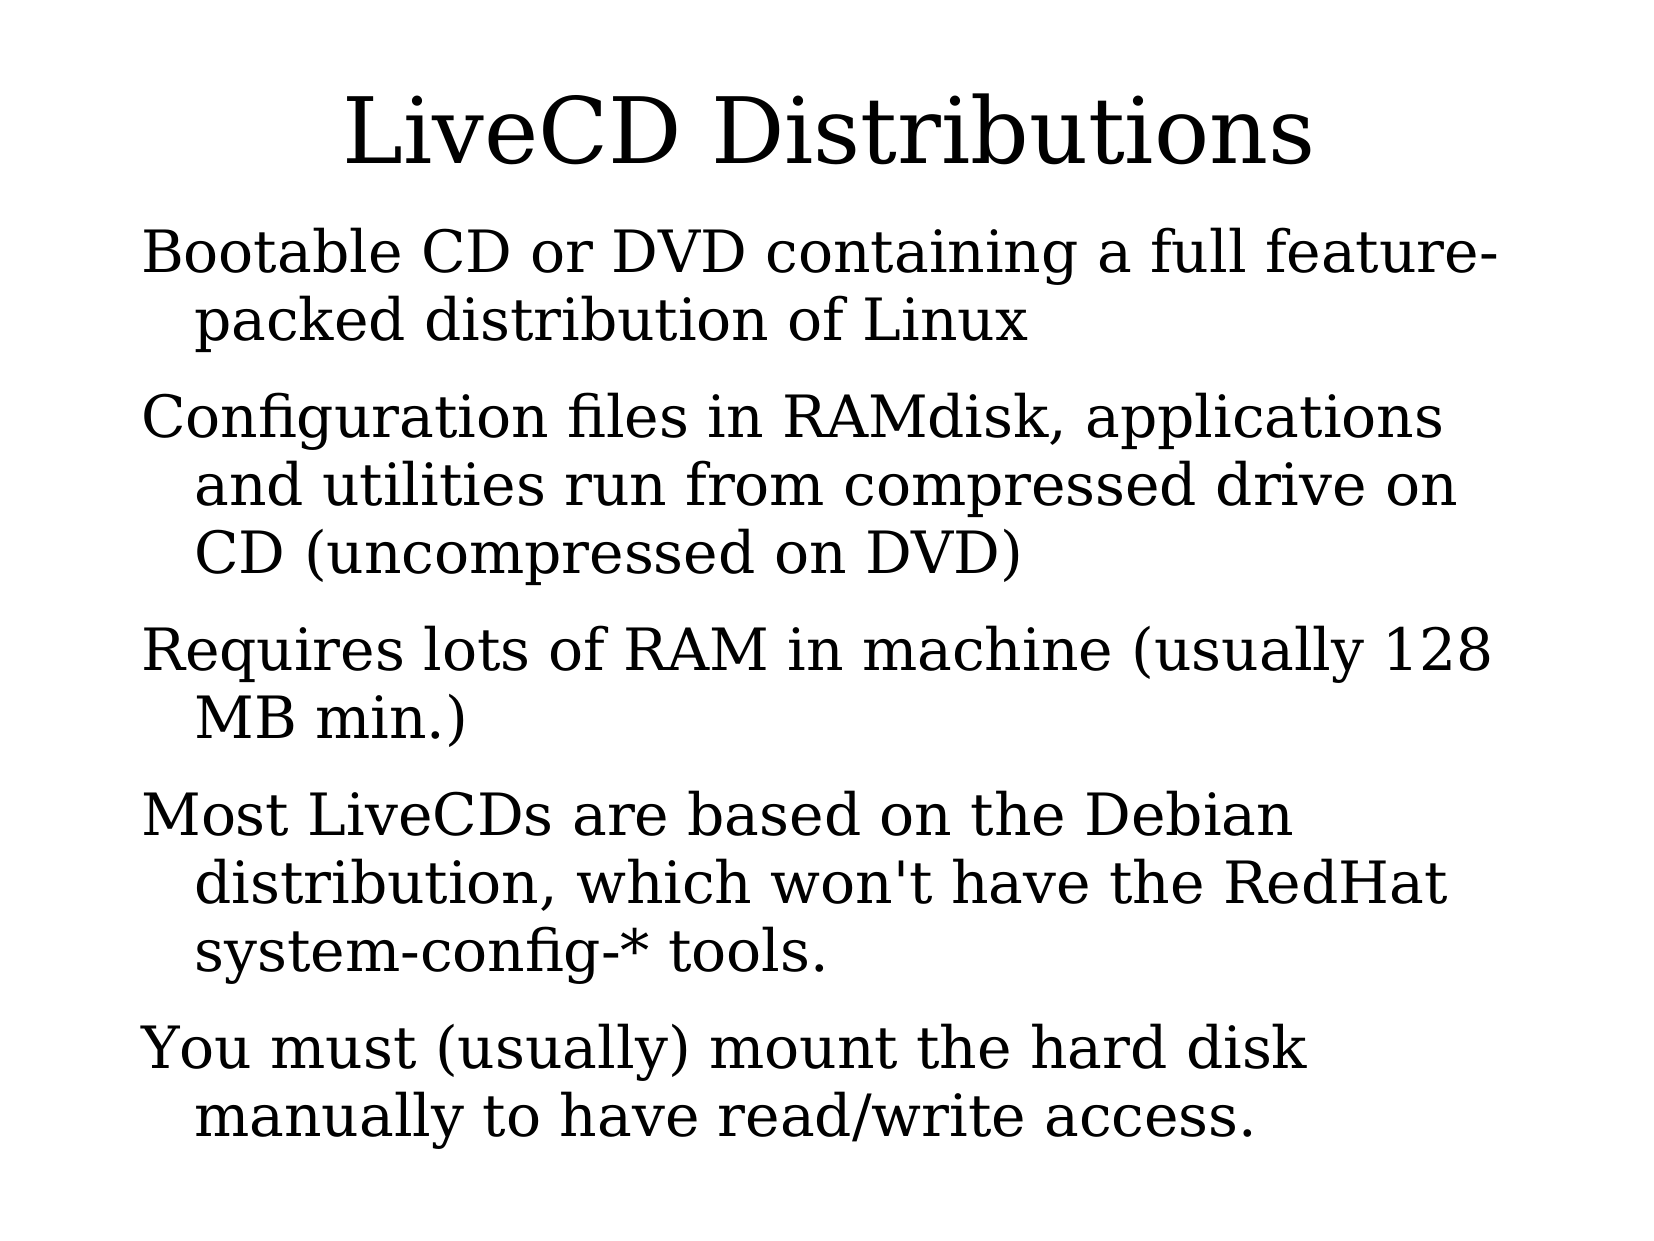

# LiveCD Distributions
Bootable CD or DVD containing a full feature-packed distribution of Linux
Configuration files in RAMdisk, applications and utilities run from compressed drive on CD (uncompressed on DVD)
Requires lots of RAM in machine (usually 128 MB min.)
Most LiveCDs are based on the Debian distribution, which won't have the RedHat system-config-* tools.
You must (usually) mount the hard disk manually to have read/write access.